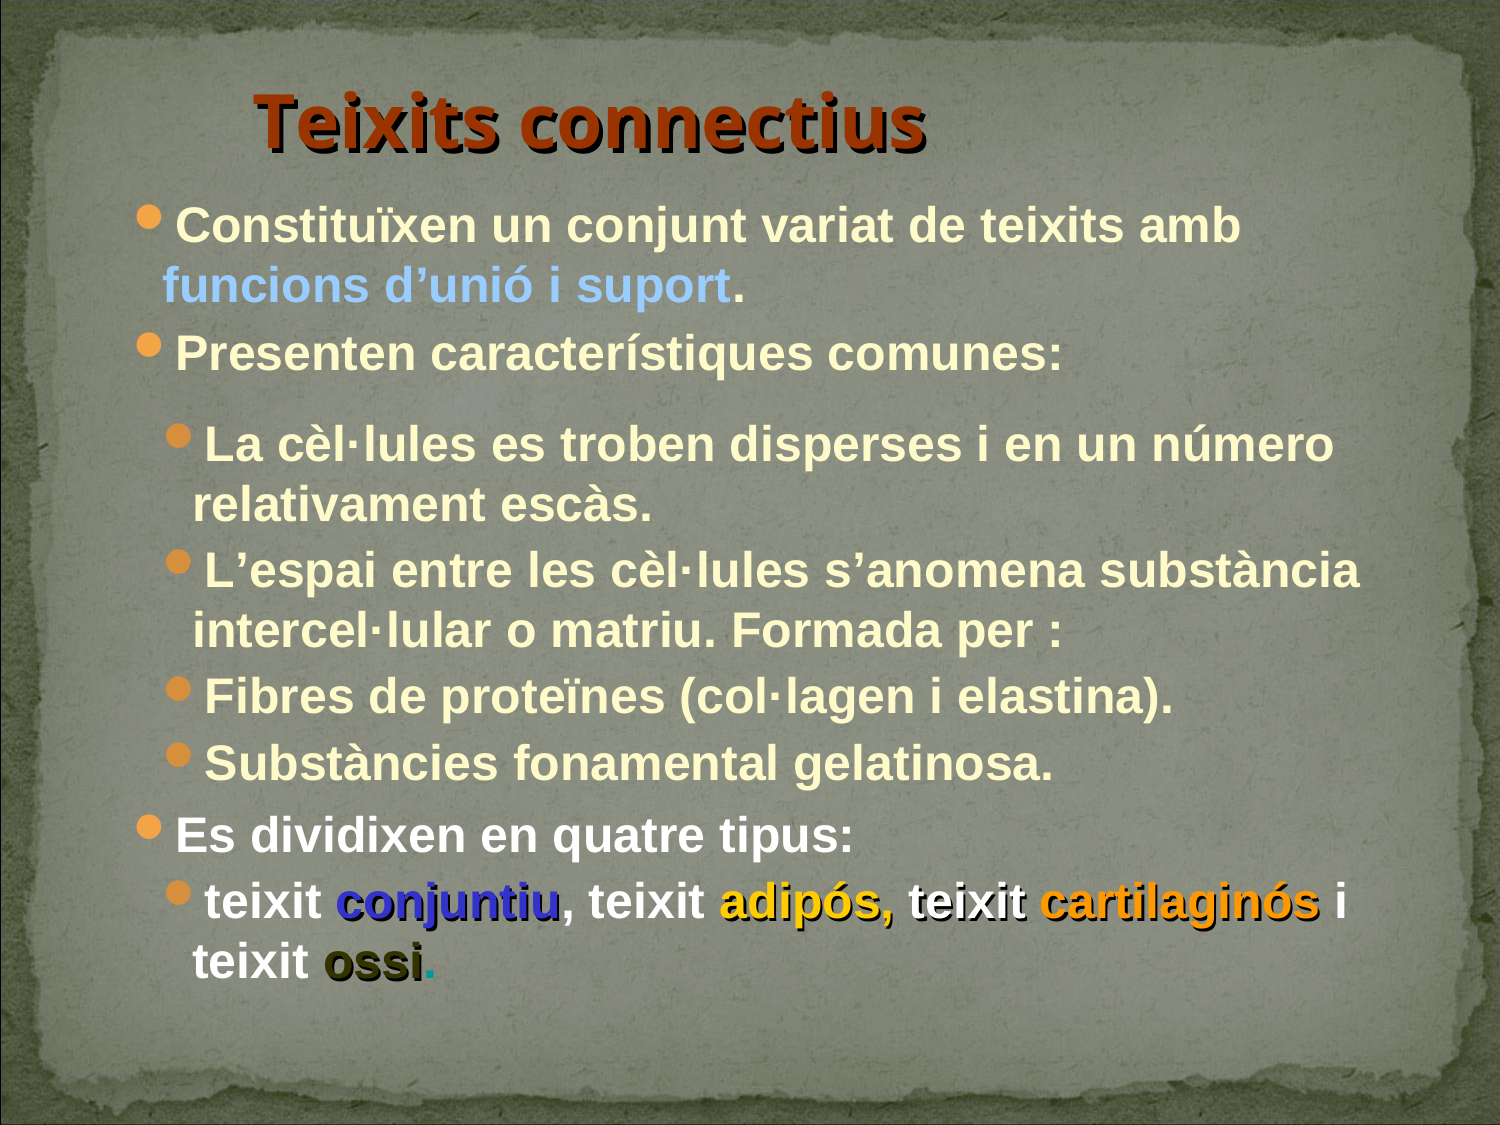

Teixits connectius
# Constituïxen un conjunt variat de teixits amb funcions d’unió i suport.
Presenten característiques comunes:
La cèl·lules es troben disperses i en un número relativament escàs.
L’espai entre les cèl·lules s’anomena substància intercel·lular o matriu. Formada per :
Fibres de proteïnes (col·lagen i elastina).
Substàncies fonamental gelatinosa.
Es dividixen en quatre tipus:
teixit conjuntiu, teixit adipós, teixit cartilaginós i teixit ossi.